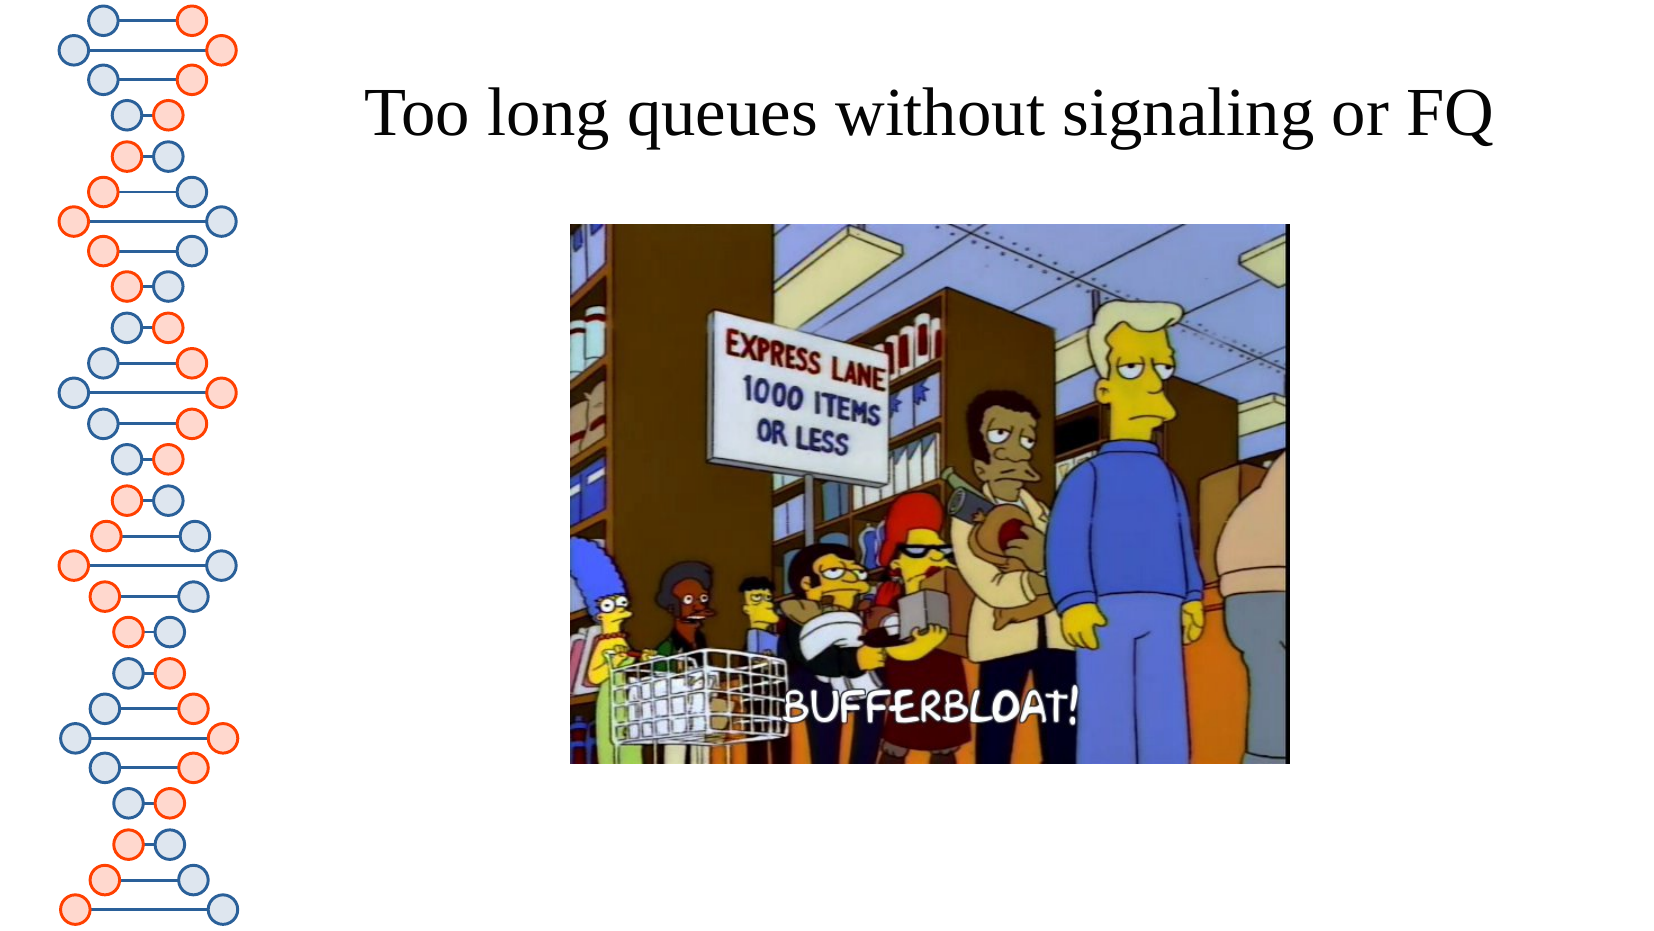

# Too long queues without signaling or FQ